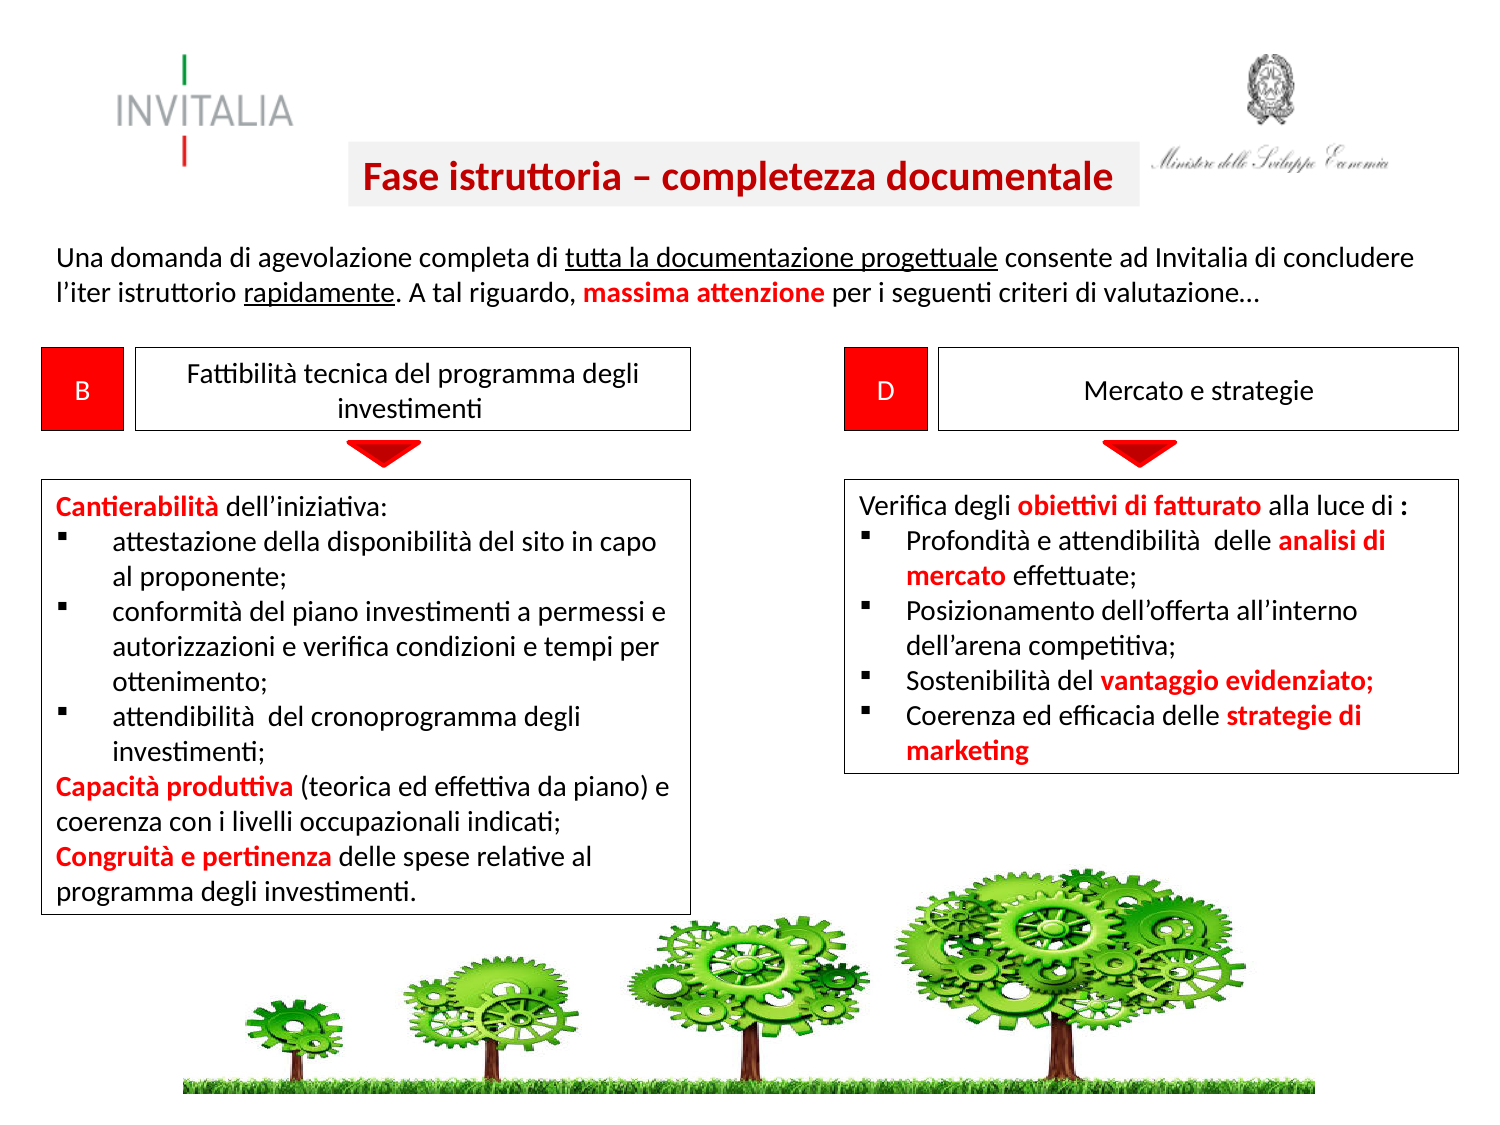

Fase istruttoria – completezza documentale
Una domanda di agevolazione completa di tutta la documentazione progettuale consente ad Invitalia di concludere l’iter istruttorio rapidamente. A tal riguardo, massima attenzione per i seguenti criteri di valutazione…
B
Fattibilità tecnica del programma degli investimenti
D
Mercato e strategie
Verifica degli obiettivi di fatturato alla luce di :
Profondità e attendibilità delle analisi di mercato effettuate;
Posizionamento dell’offerta all’interno dell’arena competitiva;
Sostenibilità del vantaggio evidenziato;
Coerenza ed efficacia delle strategie di marketing
Cantierabilità dell’iniziativa:
attestazione della disponibilità del sito in capo al proponente;
conformità del piano investimenti a permessi e autorizzazioni e verifica condizioni e tempi per ottenimento;
attendibilità del cronoprogramma degli investimenti;
Capacità produttiva (teorica ed effettiva da piano) e coerenza con i livelli occupazionali indicati;
Congruità e pertinenza delle spese relative al programma degli investimenti.